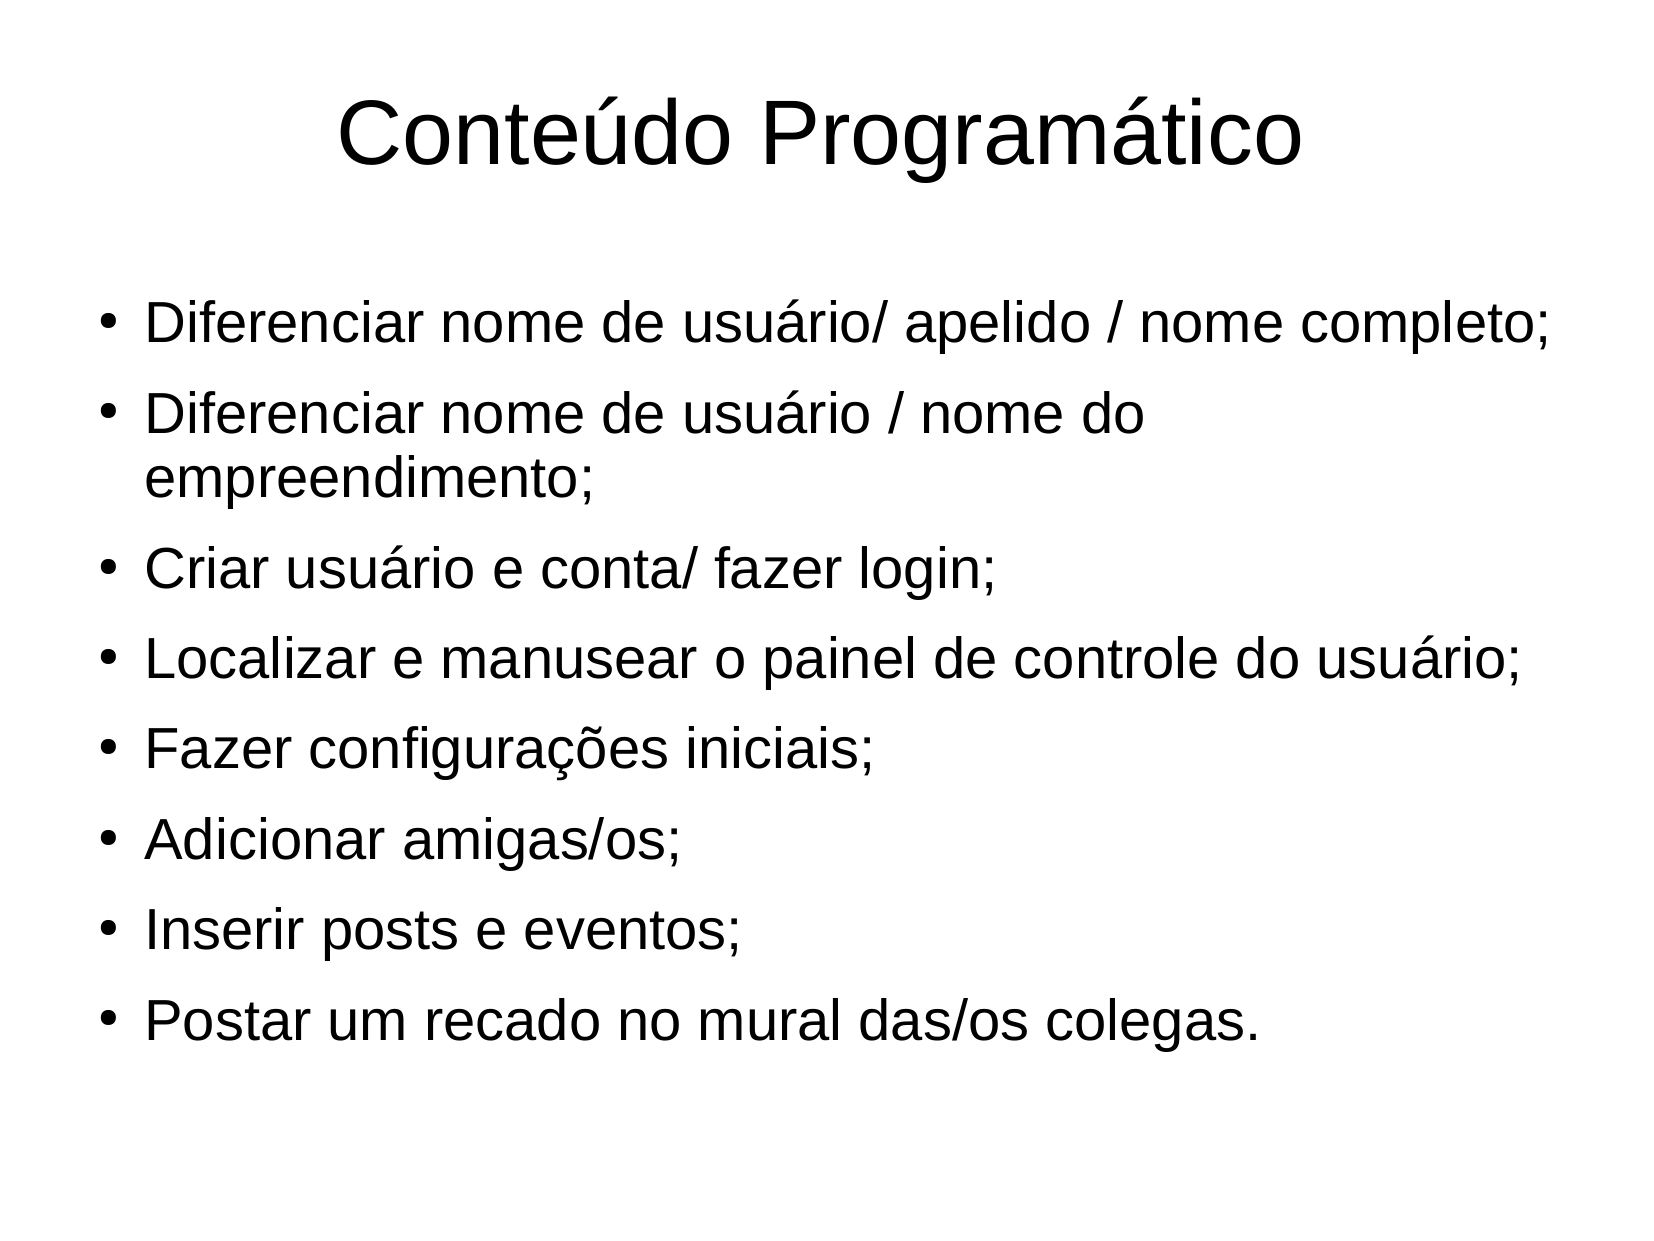

# Conteúdo Programático
Diferenciar nome de usuário/ apelido / nome completo;
Diferenciar nome de usuário / nome do empreendimento;
Criar usuário e conta/ fazer login;
Localizar e manusear o painel de controle do usuário;
Fazer configurações iniciais;
Adicionar amigas/os;
Inserir posts e eventos;
Postar um recado no mural das/os colegas.